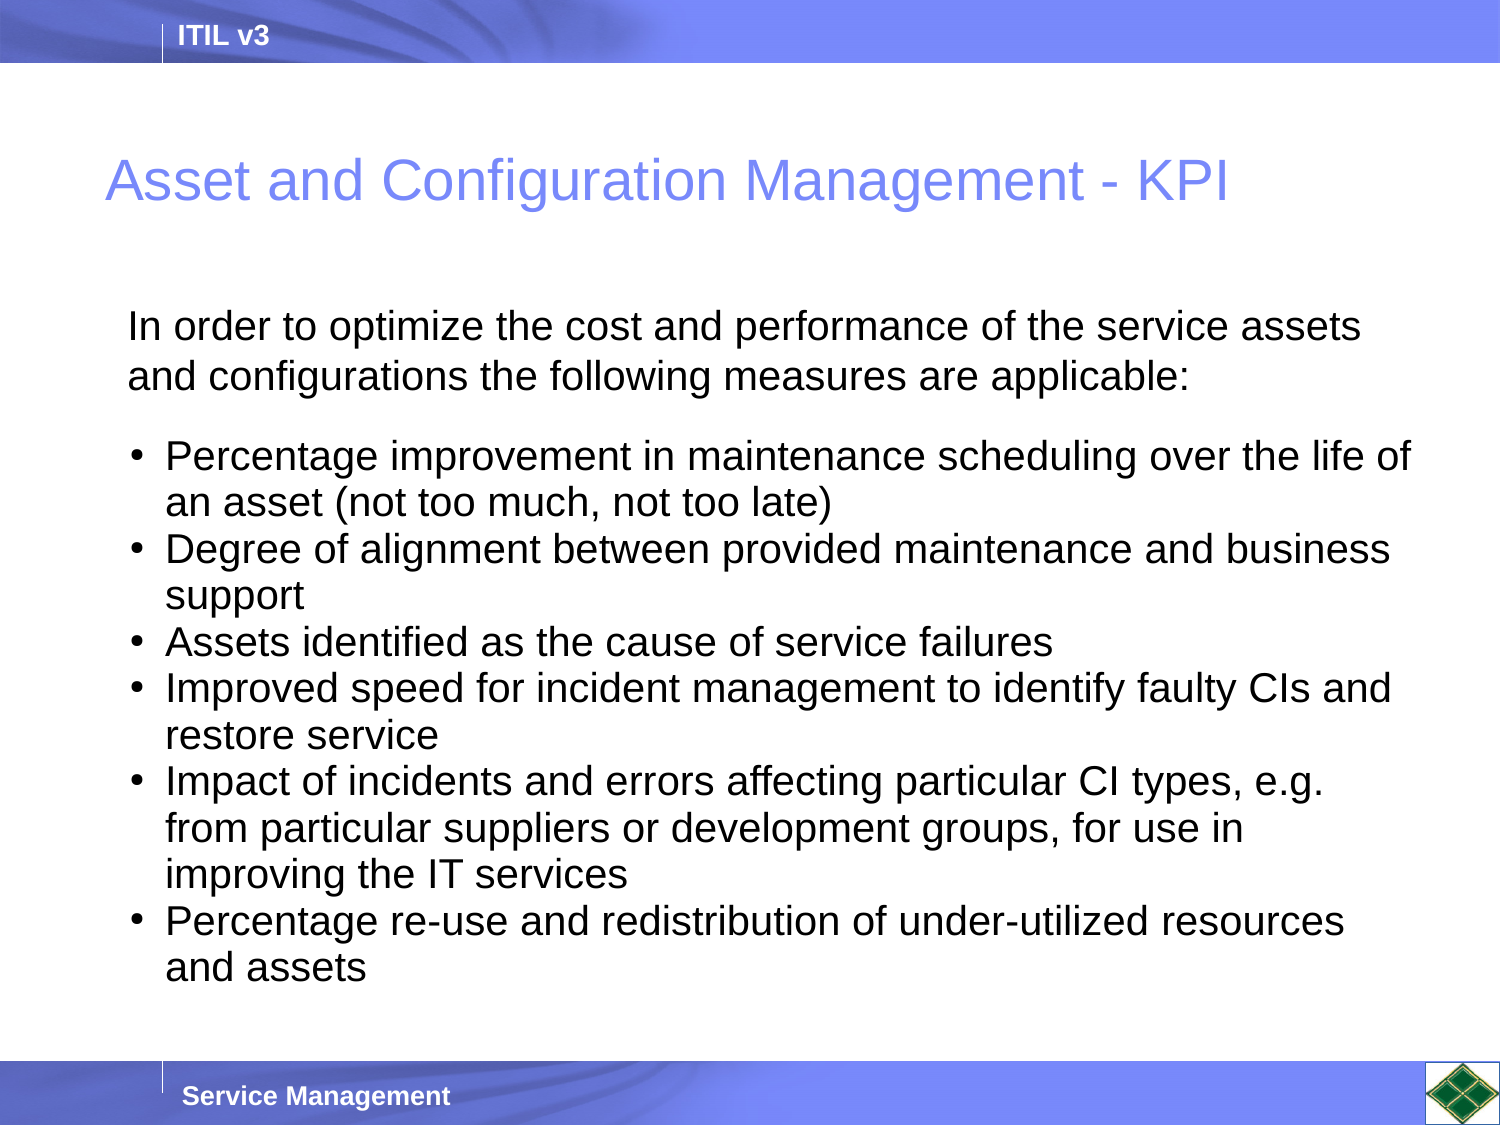

Asset and Configuration Management - KPI
In order to optimize the cost and performance of the service assets and configurations the following measures are applicable:
Percentage improvement in maintenance scheduling over the life of an asset (not too much, not too late)
Degree of alignment between provided maintenance and business support
Assets identified as the cause of service failures
Improved speed for incident management to identify faulty CIs and restore service
Impact of incidents and errors affecting particular CI types, e.g. from particular suppliers or development groups, for use in improving the IT services
Percentage re-use and redistribution of under-utilized resources and assets